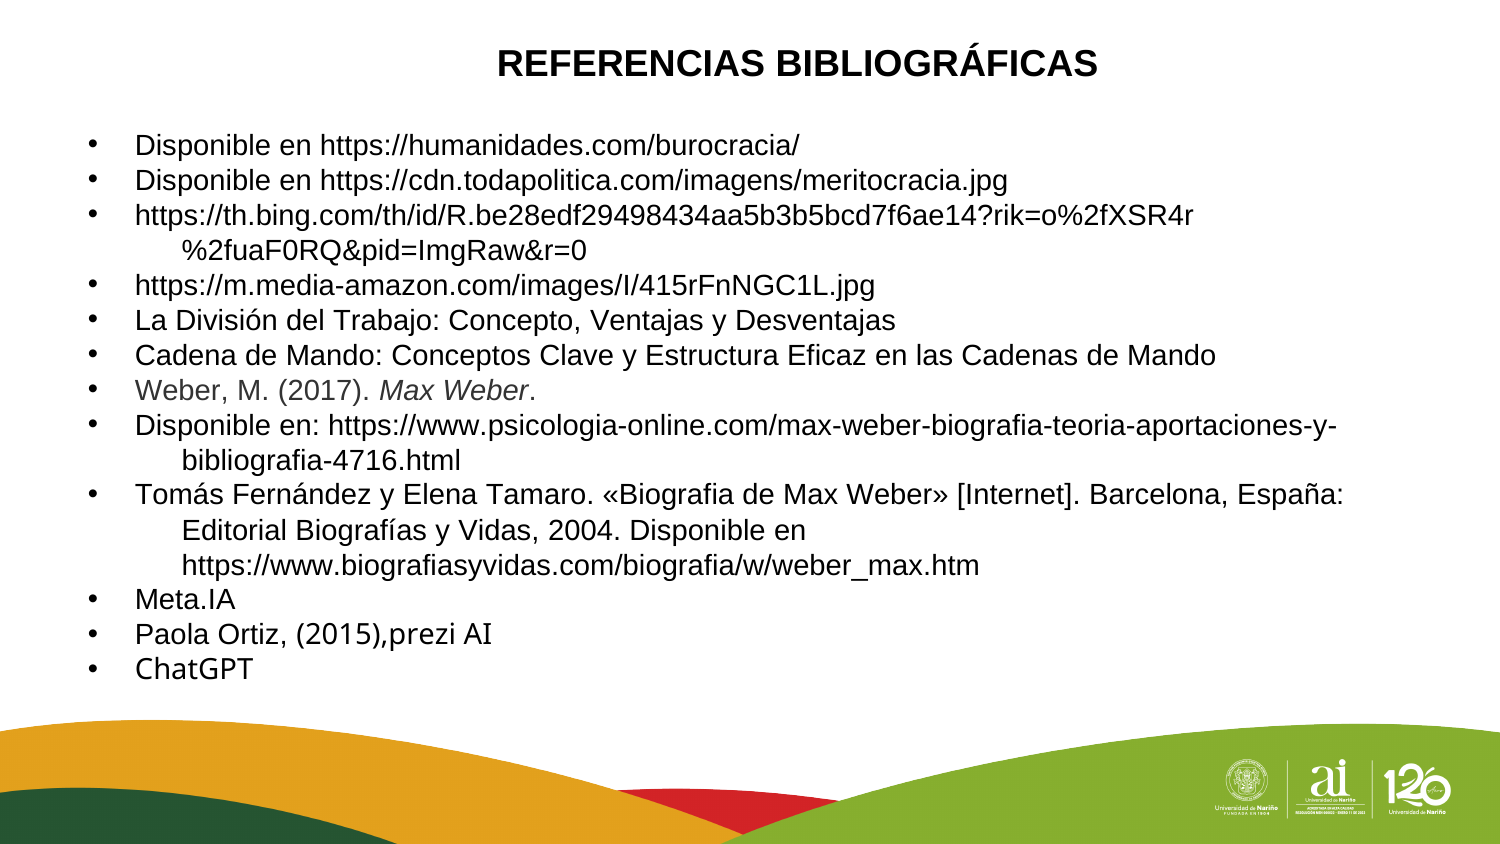

REFERENCIAS BIBLIOGRÁFICAS
Disponible en https://humanidades.com/burocracia/
Disponible en https://cdn.todapolitica.com/imagens/meritocracia.jpg
https://th.bing.com/th/id/R.be28edf29498434aa5b3b5bcd7f6ae14?rik=o%2fXSR4r%2fuaF0RQ&pid=ImgRaw&r=0
https://m.media-amazon.com/images/I/415rFnNGC1L.jpg
La División del Trabajo: Concepto, Ventajas y Desventajas
Cadena de Mando: Conceptos Clave y Estructura Eficaz en las Cadenas de Mando
Weber, M. (2017). Max Weber.
Disponible en: https://www.psicologia-online.com/max-weber-biografia-teoria-aportaciones-y-bibliografia-4716.html
Tomás Fernández y Elena Tamaro. «Biografia de Max Weber» [Internet]. Barcelona, España: Editorial Biografías y Vidas, 2004. Disponible en https://www.biografiasyvidas.com/biografia/w/weber_max.htm
Meta.IA
Paola Ortiz, (2015),prezi AI
ChatGPT